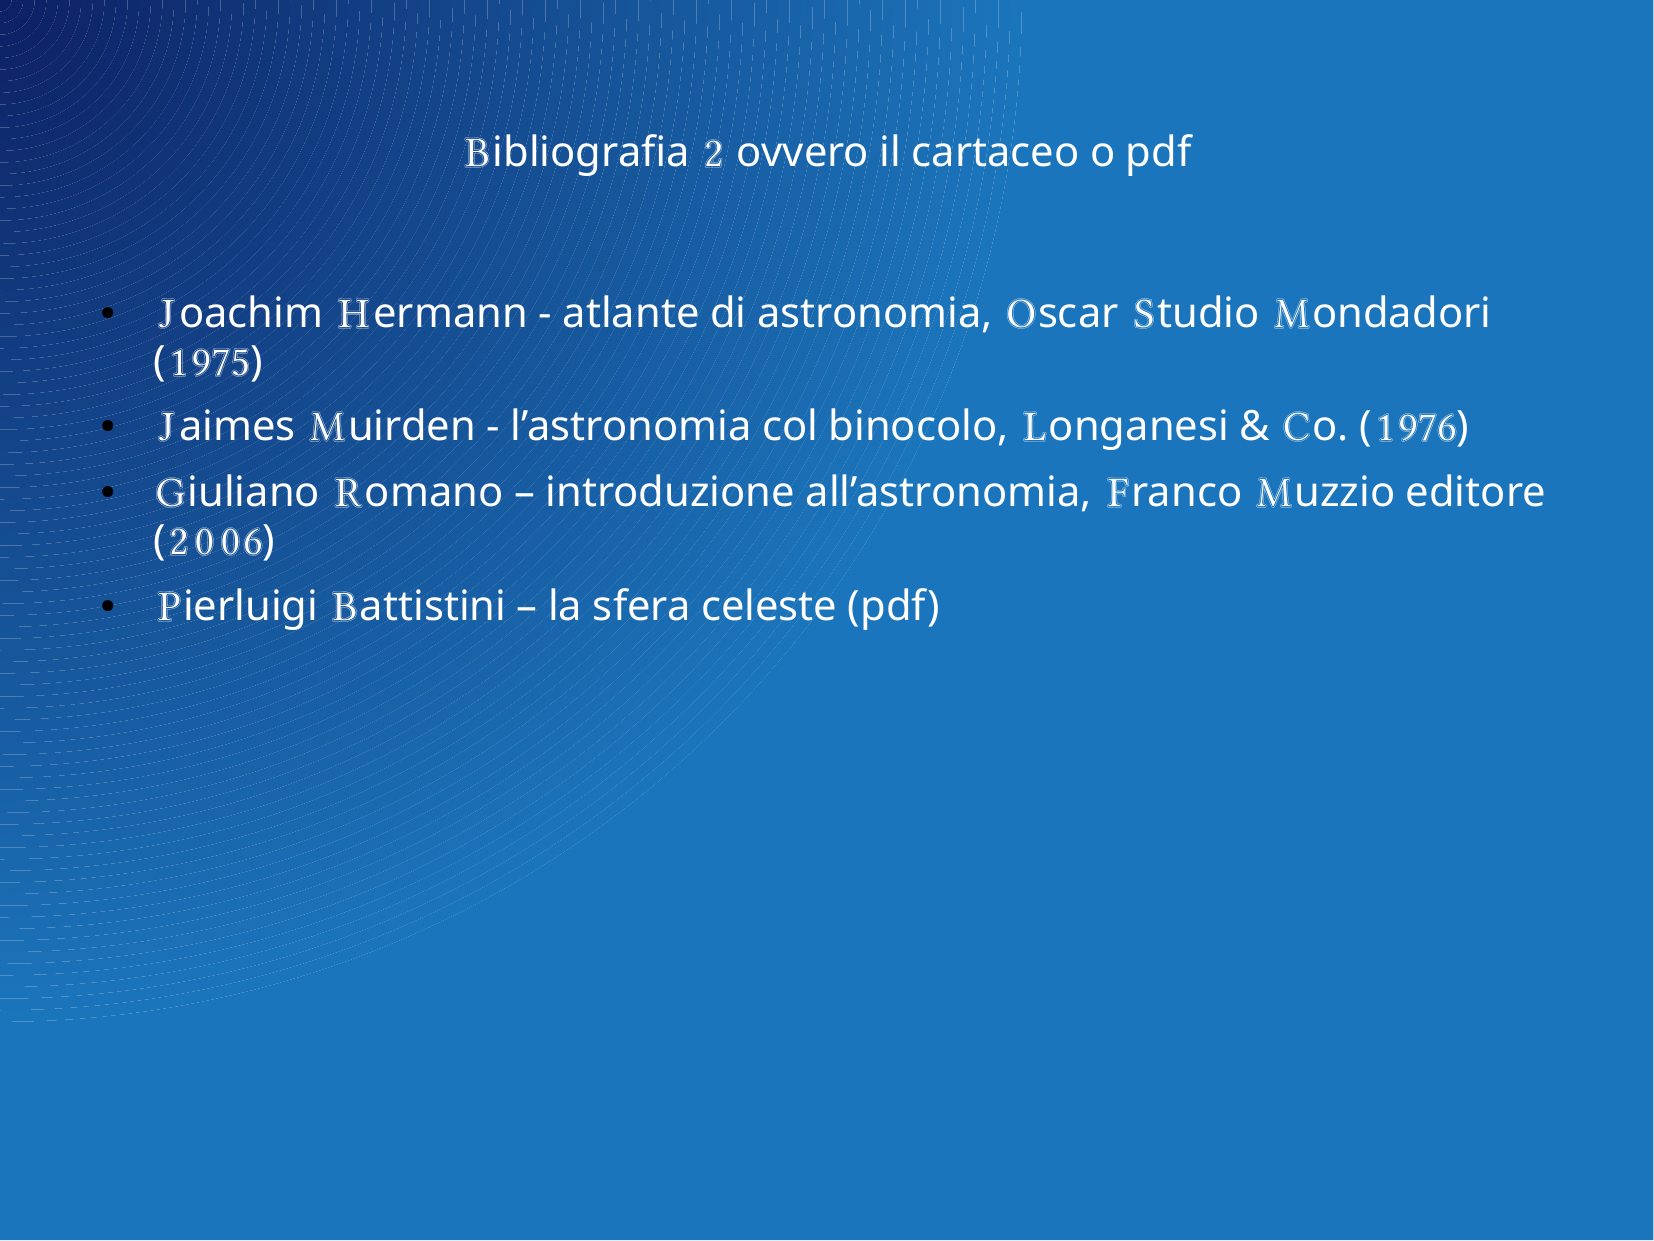

# Bibliografia 2 ovvero il cartaceo o pdf
Joachim Hermann - atlante di astronomia, Oscar Studio Mondadori (1975)
Jaimes Muirden - l’astronomia col binocolo, Longanesi & Co. (1976)
Giuliano Romano – introduzione all’astronomia, Franco Muzzio editore (2006)
Pierluigi Battistini – la sfera celeste (pdf)